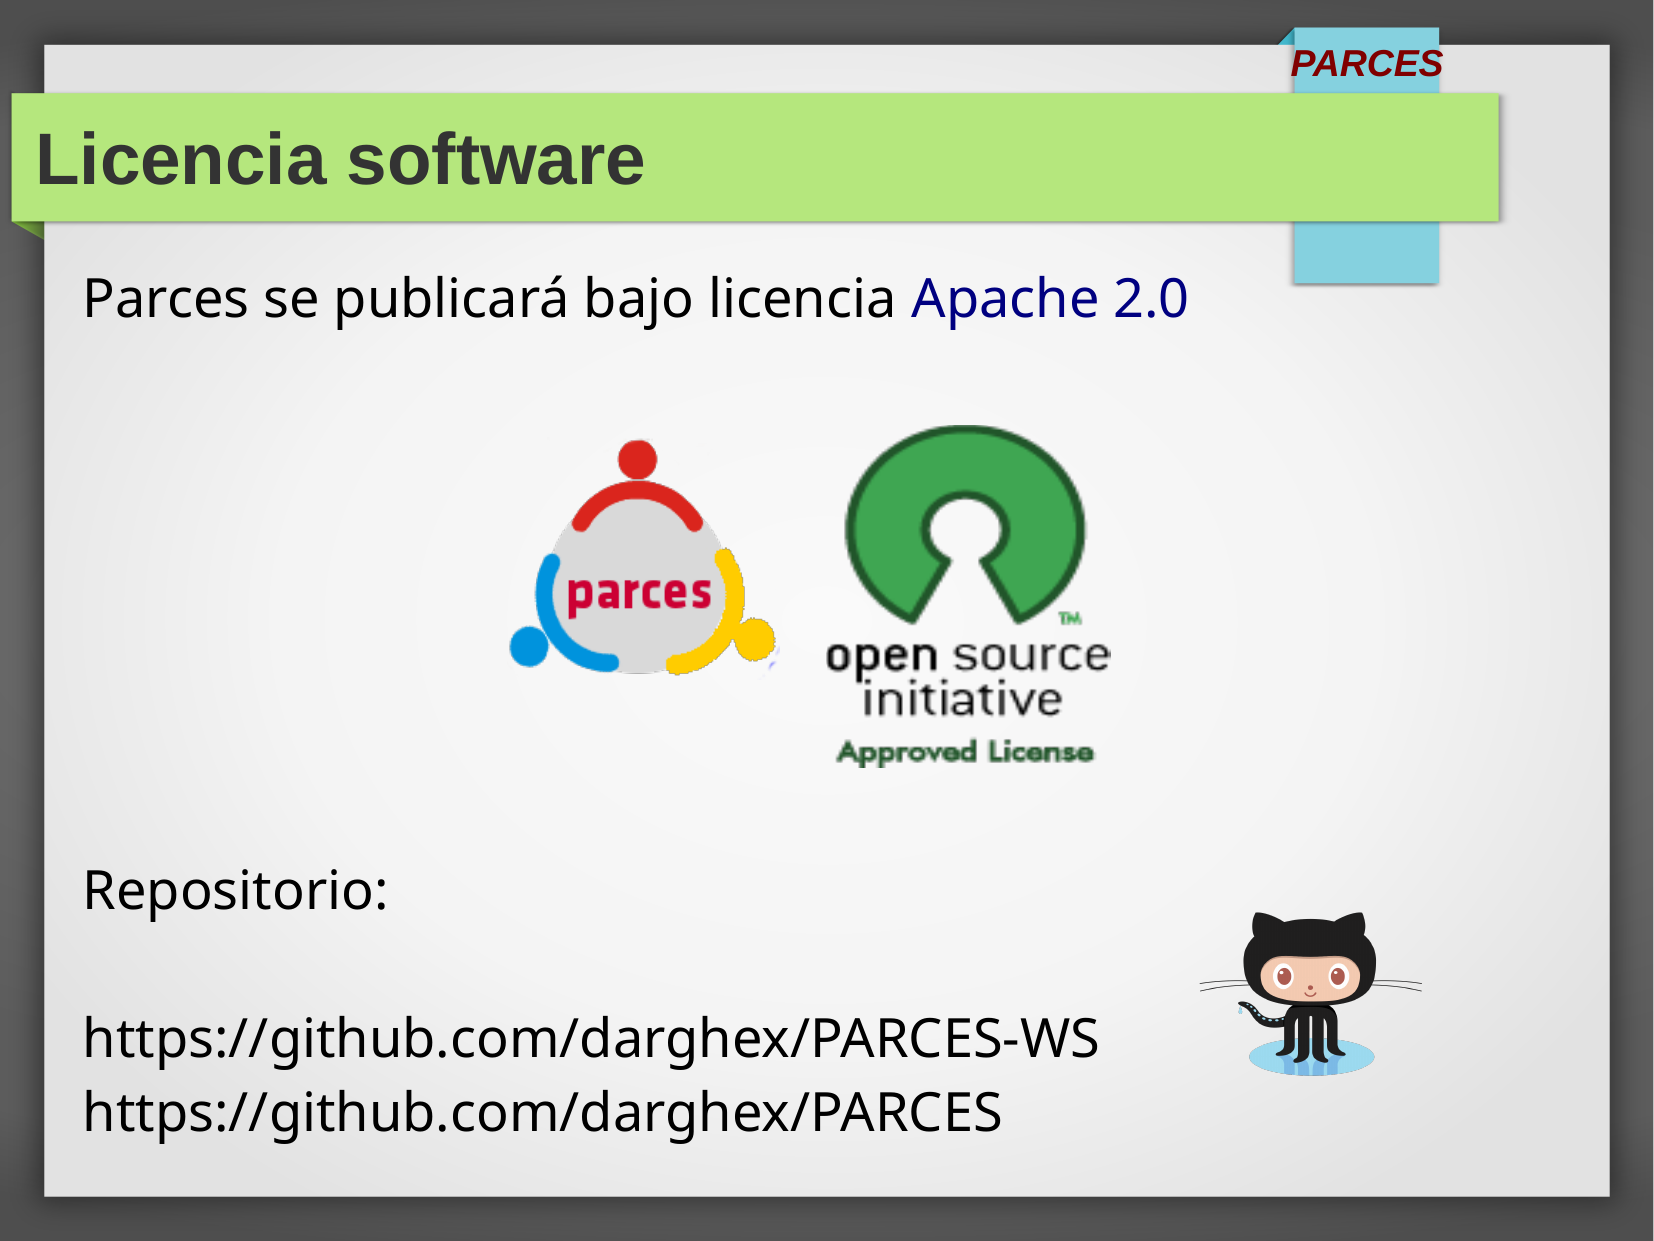

PARCES
# Licencia software
Parces se publicará bajo licencia Apache 2.0
Repositorio:
https://github.com/darghex/PARCES-WS
https://github.com/darghex/PARCES